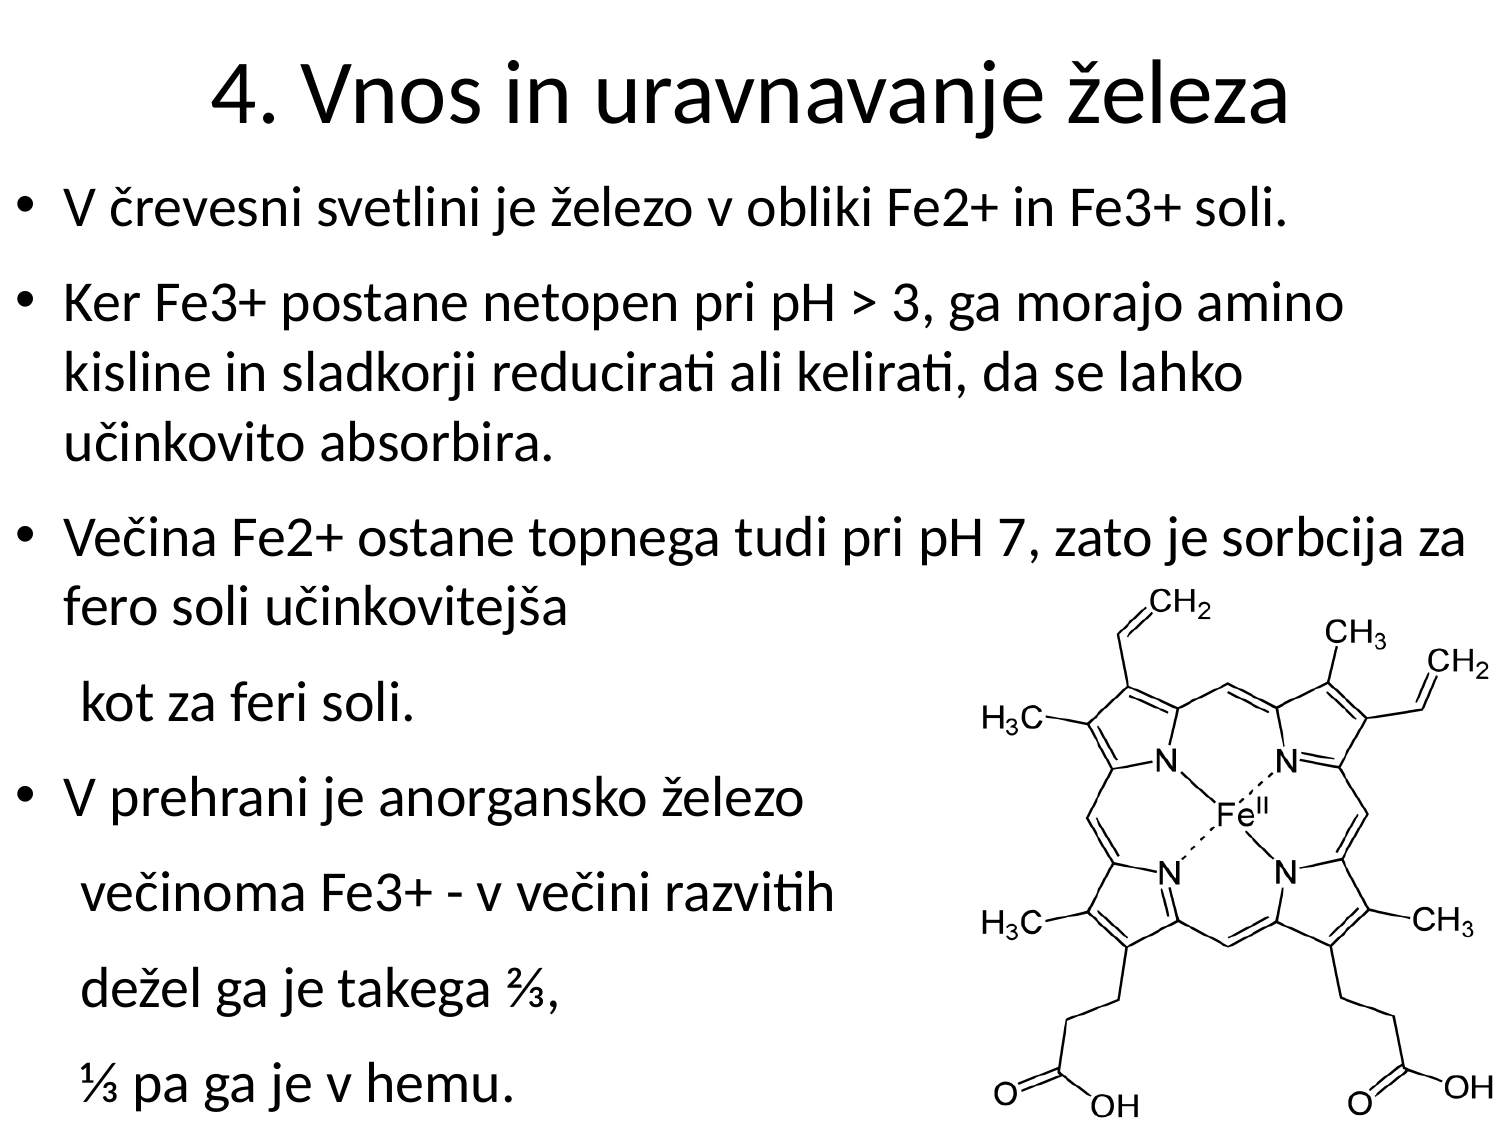

# 4. Vnos in uravnavanje železa
V črevesni svetlini je železo v obliki Fe2+ in Fe3+ soli.
Ker Fe3+ postane netopen pri pH > 3, ga morajo amino kisline in sladkorji reducirati ali kelirati, da se lahko učinkovito absorbira.
Večina Fe2+ ostane topnega tudi pri pH 7, zato je sorbcija za fero soli učinkovitejša
	kot za feri soli.
V prehrani je anorgansko železo
	večinoma Fe3+ - v večini razvitih
	dežel ga je takega ⅔,
	⅓ pa ga je v hemu.